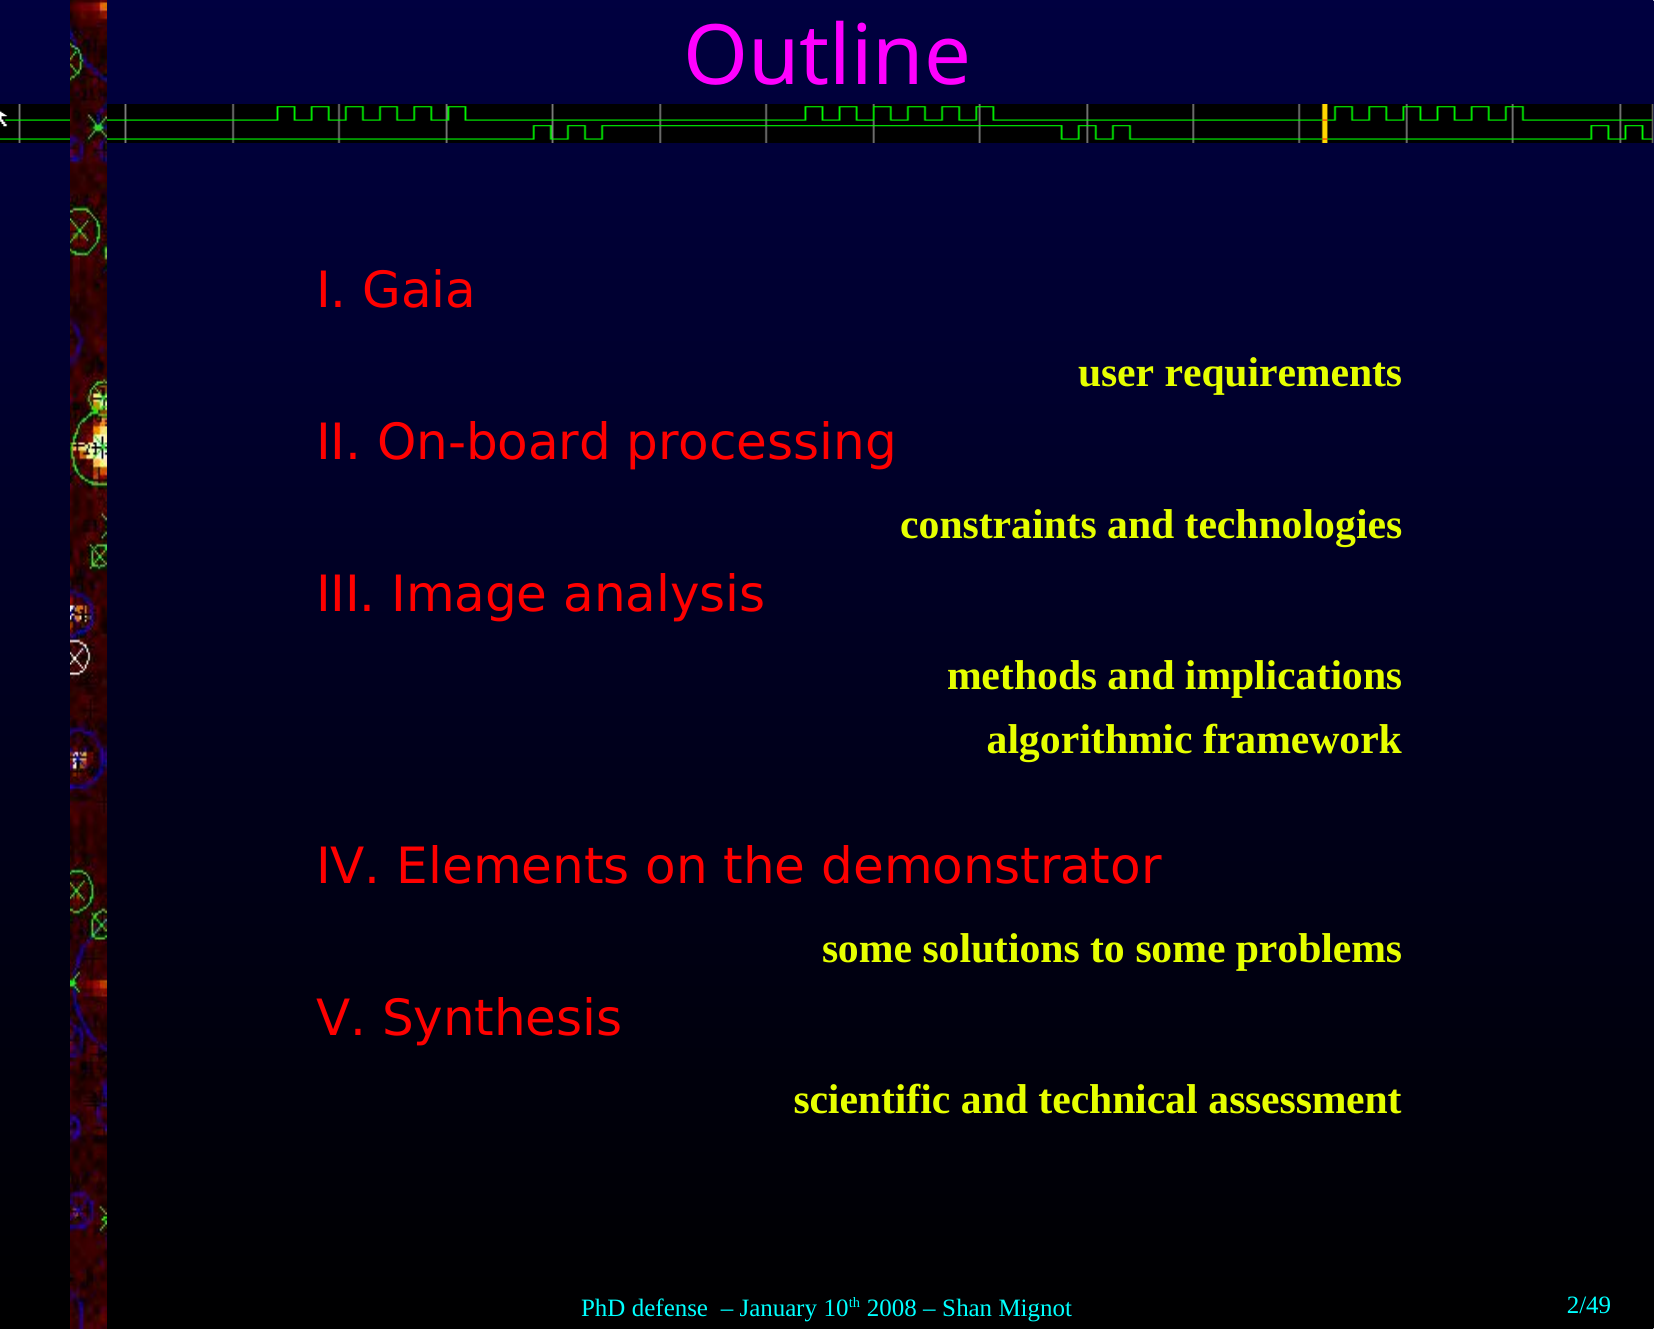

# Outline
I. Gaia
user requirements
II. On-board processing
constraints and technologies
III. Image analysis
methods and implications
algorithmic framework
IV. Elements on the demonstrator
some solutions to some problems
V. Synthesis
scientific and technical assessment
PhD defense – January 10th 2008 – Shan Mignot